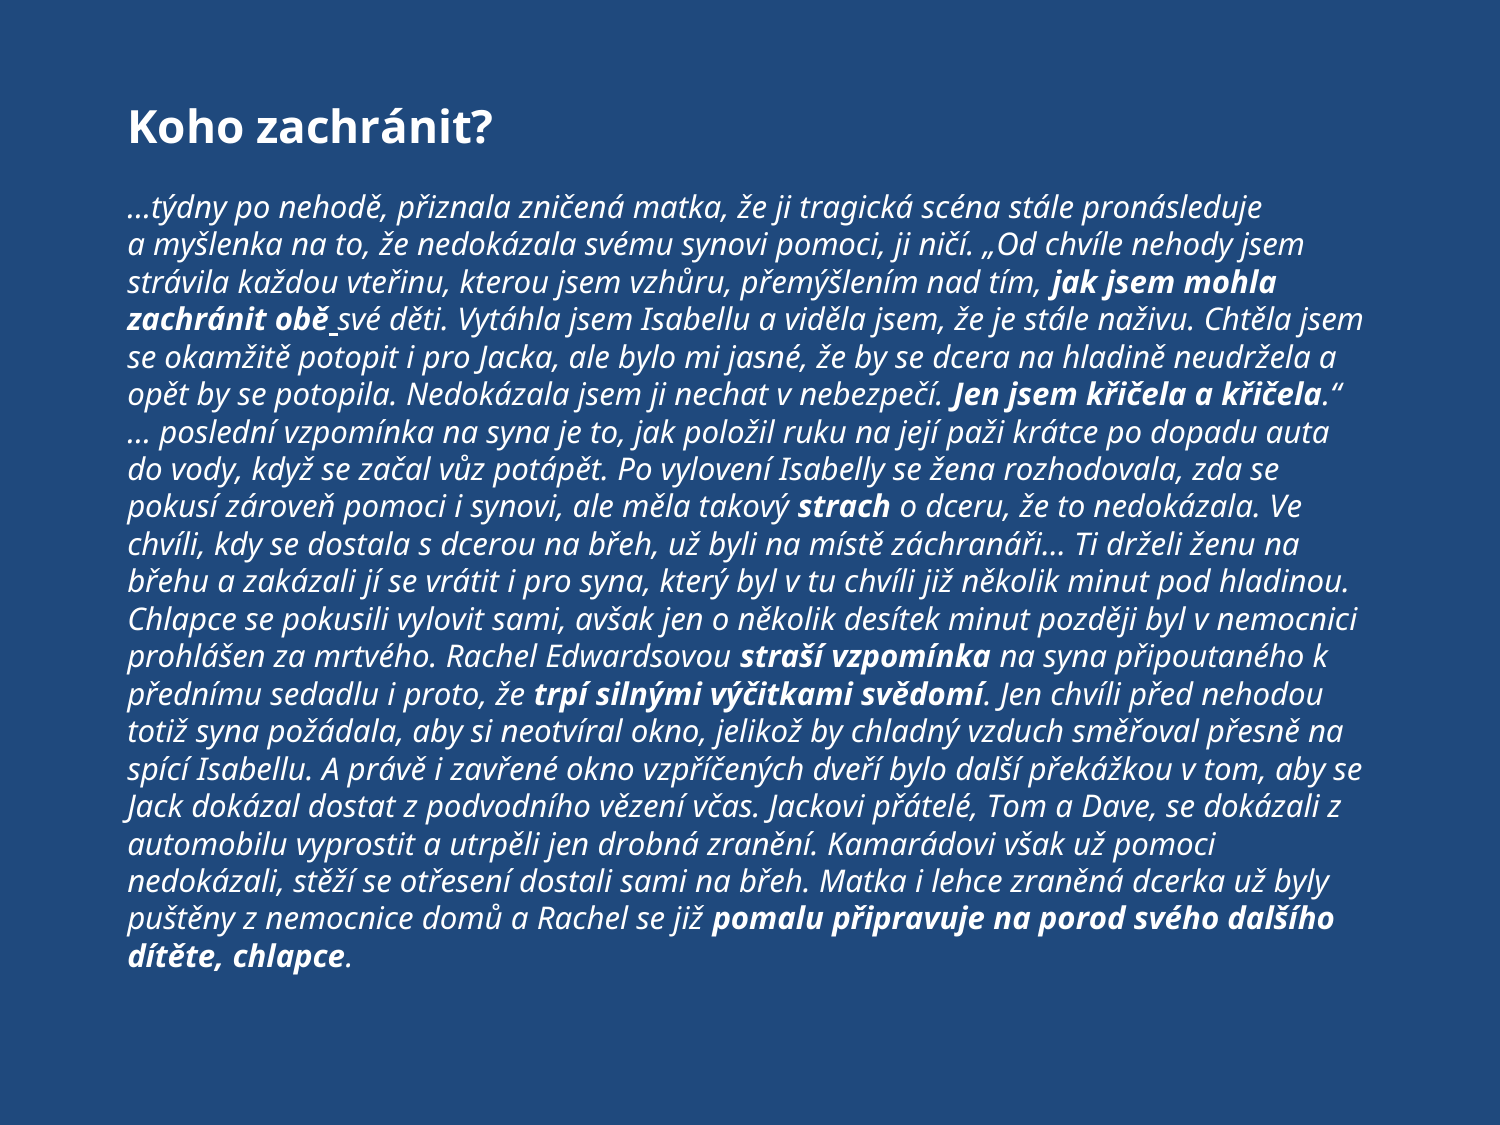

# Koho zachránit? …týdny po nehodě, přiznala zničená matka, že ji tragická scéna stále pronásleduje a myšlenka na to, že nedokázala svému synovi pomoci, ji ničí. „Od chvíle nehody jsem strávila každou vteřinu, kterou jsem vzhůru, přemýšlením nad tím, jak jsem mohla zachránit obě své děti. Vytáhla jsem Isabellu a viděla jsem, že je stále naživu. Chtěla jsem se okamžitě potopit i pro Jacka, ale bylo mi jasné, že by se dcera na hladině neudržela a opět by se potopila. Nedokázala jsem ji nechat v nebezpečí. Jen jsem křičela a křičela.“ … poslední vzpomínka na syna je to, jak položil ruku na její paži krátce po dopadu auta do vody, když se začal vůz potápět. Po vylovení Isabelly se žena rozhodovala, zda se pokusí zároveň pomoci i synovi, ale měla takový strach o dceru, že to nedokázala. Ve chvíli, kdy se dostala s dcerou na břeh, už byli na místě záchranáři… Ti drželi ženu na břehu a zakázali jí se vrátit i pro syna, který byl v tu chvíli již několik minut pod hladinou. Chlapce se pokusili vylovit sami, avšak jen o několik desítek minut později byl v nemocnici prohlášen za mrtvého. Rachel Edwardsovou straší vzpomínka na syna připoutaného k přednímu sedadlu i proto, že trpí silnými výčitkami svědomí. Jen chvíli před nehodou totiž syna požádala, aby si neotvíral okno, jelikož by chladný vzduch směřoval přesně na spící Isabellu. A právě i zavřené okno vzpříčených dveří bylo další překážkou v tom, aby se Jack dokázal dostat z podvodního vězení včas. Jackovi přátelé, Tom a Dave, se dokázali z automobilu vyprostit a utrpěli jen drobná zranění. Kamarádovi však už pomoci nedokázali, stěží se otřesení dostali sami na břeh. Matka i lehce zraněná dcerka už byly puštěny z nemocnice domů a Rachel se již pomalu připravuje na porod svého dalšího dítěte, chlapce.